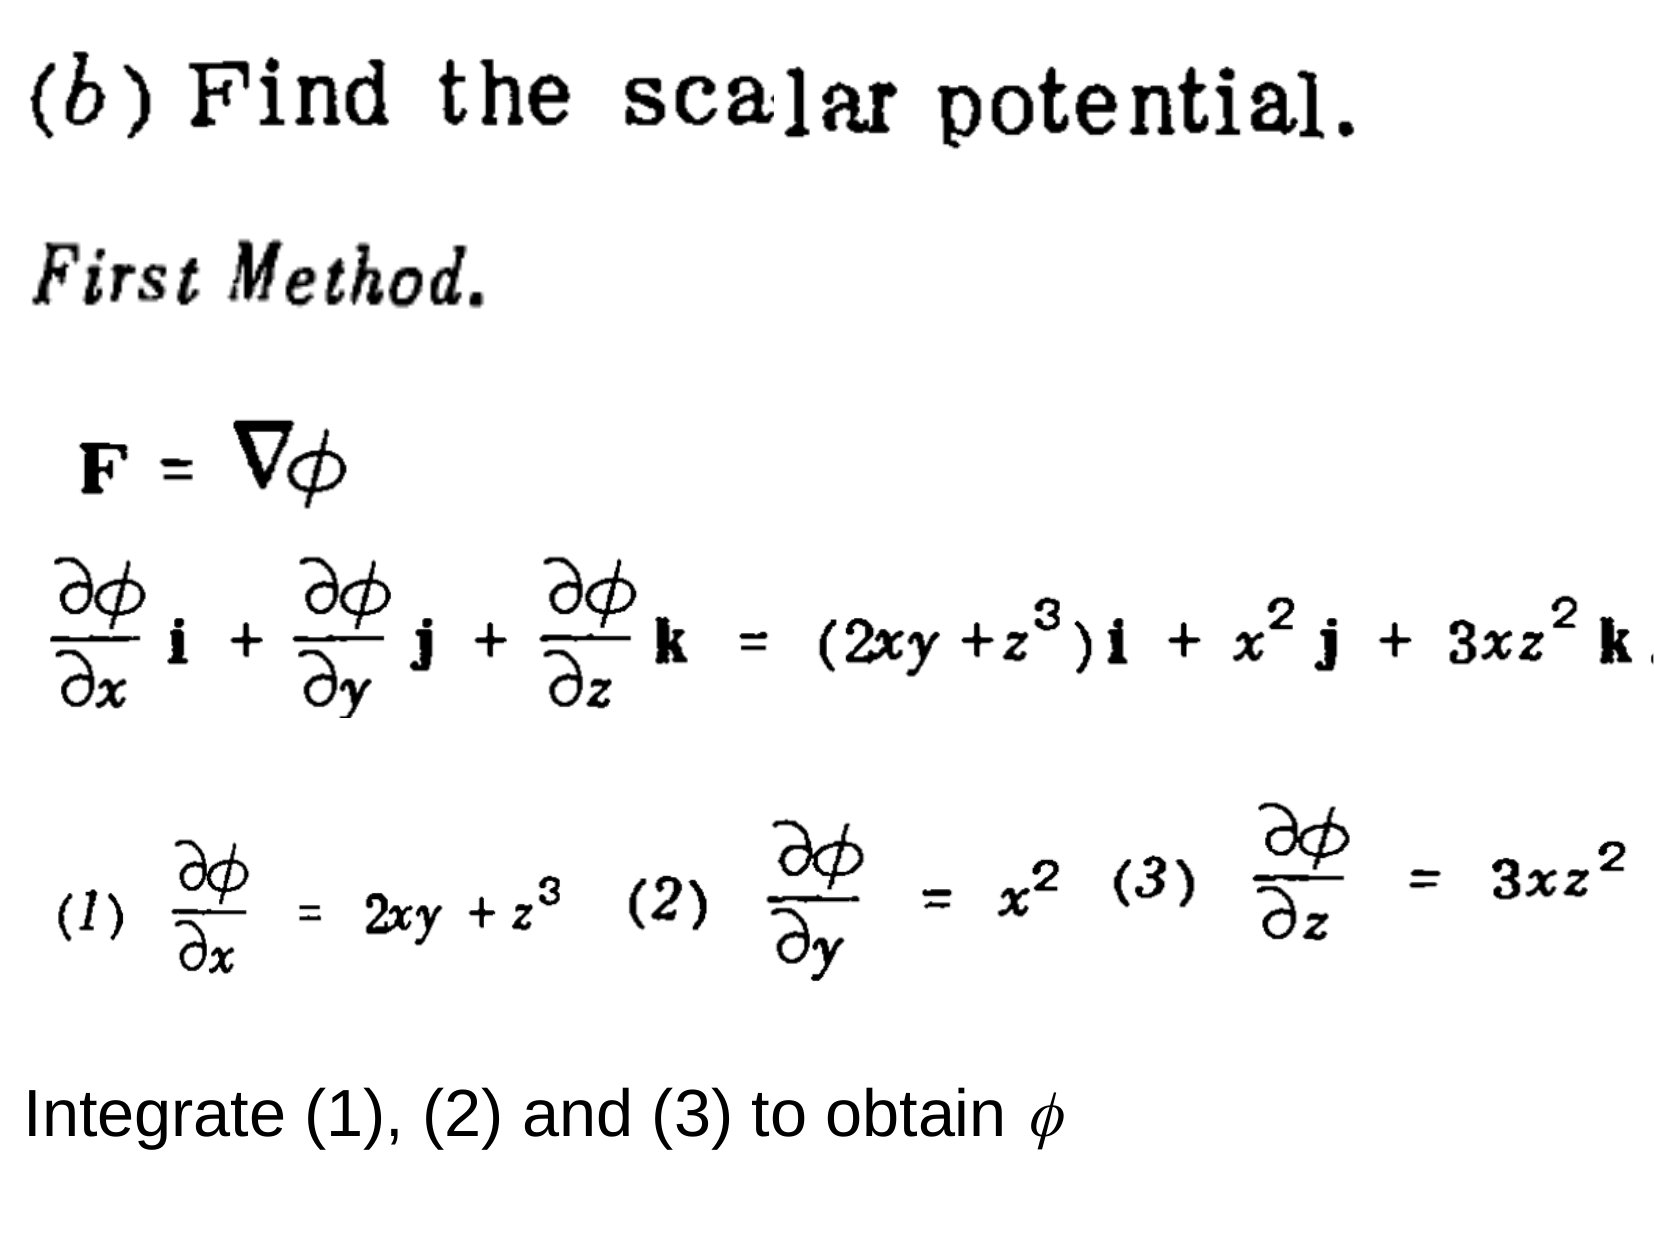

Integrate (1), (2) and (3) to obtain f